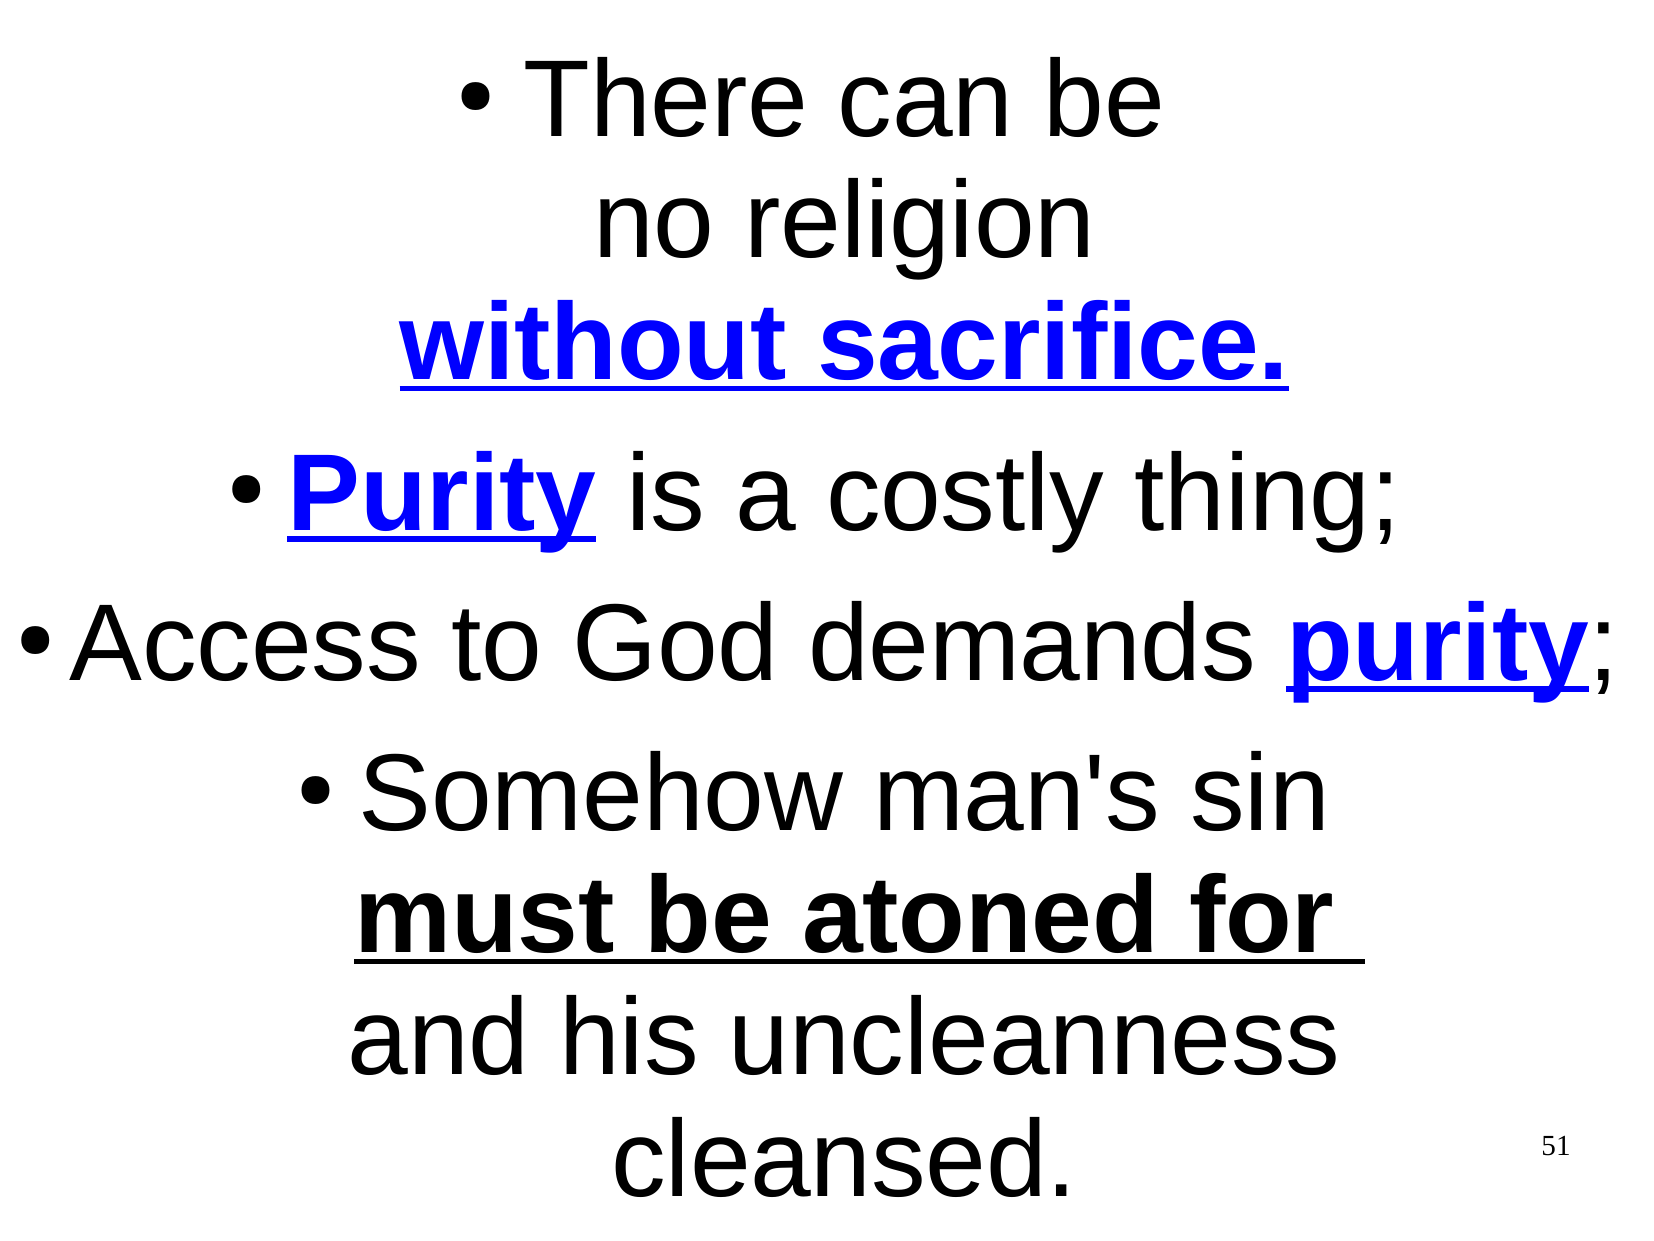

# There can be no religion without sacrifice.
Purity is a costly thing;
Access to God demands purity;
Somehow man's sin
must be atoned for
and his uncleanness
cleansed.
51